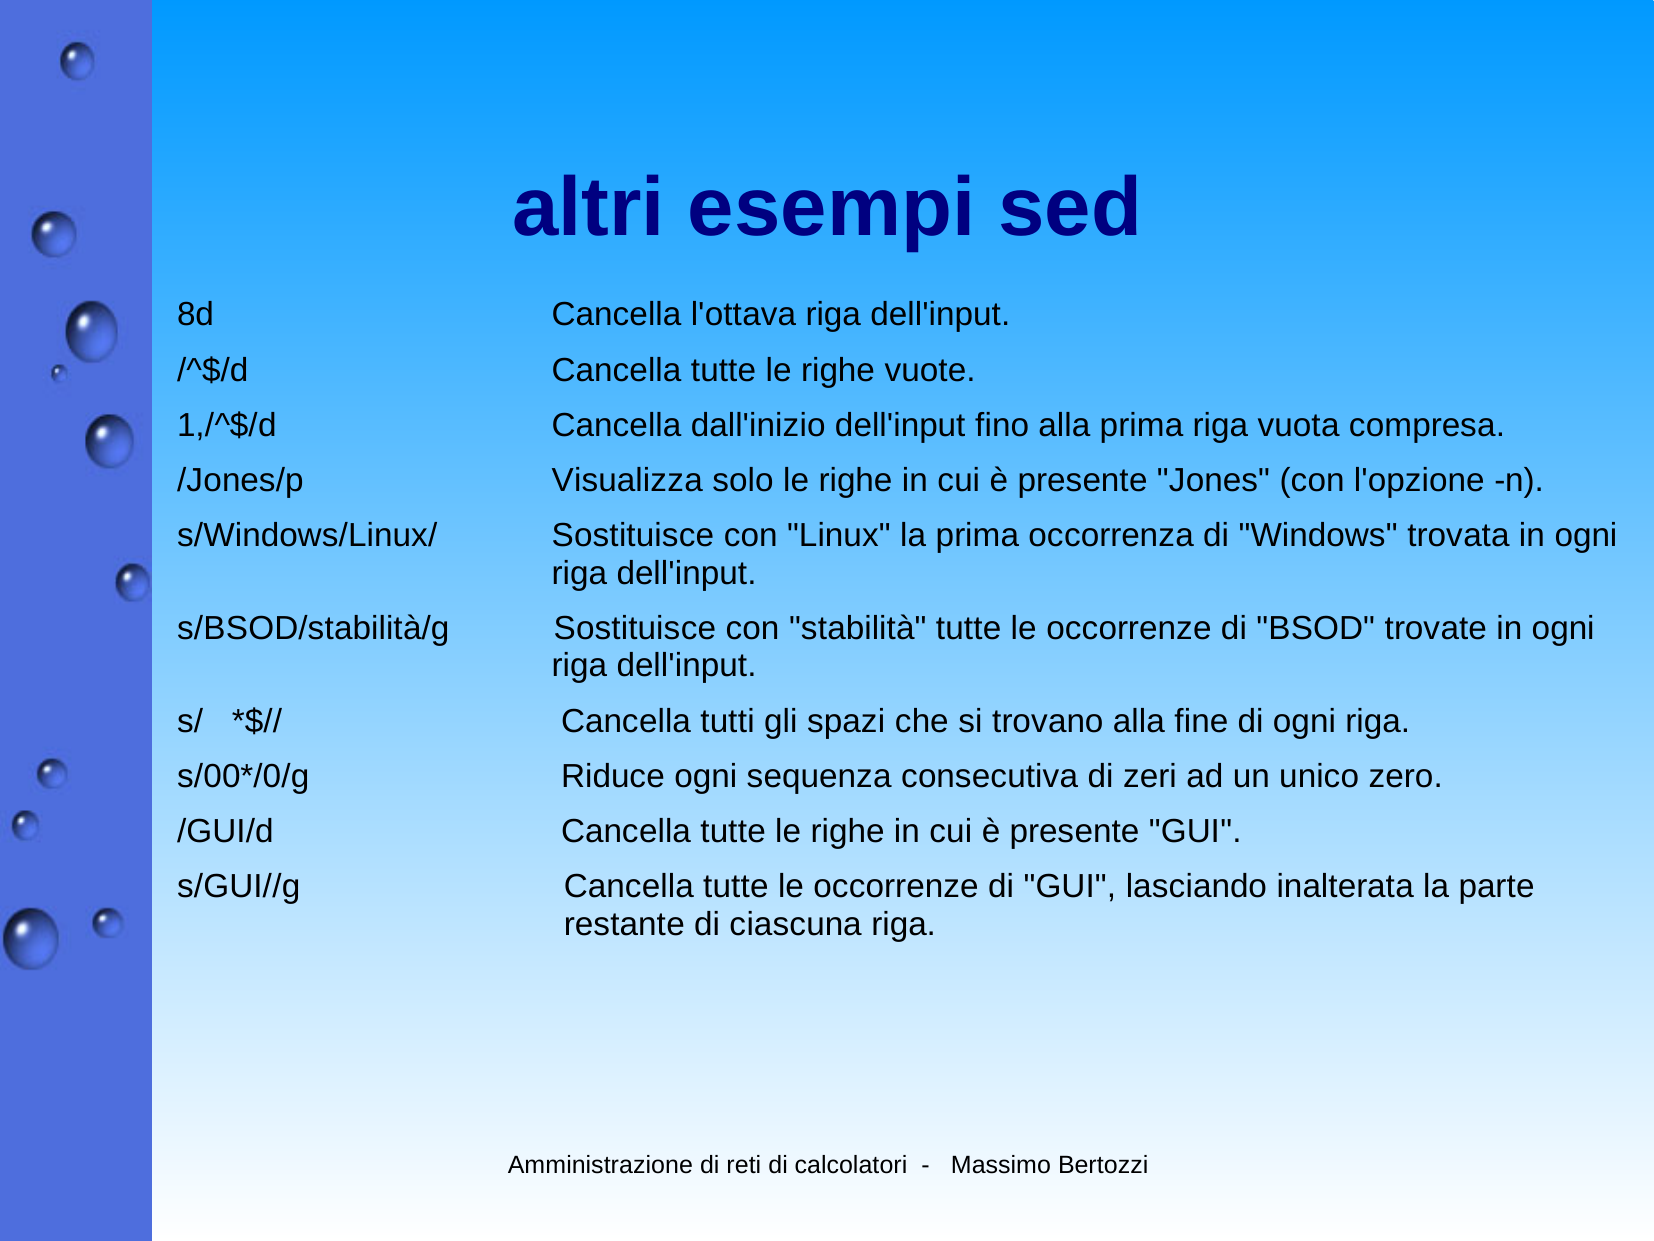

# altri esempi sed
8d 			Cancella l'ottava riga dell'input.
/^$/d 			Cancella tutte le righe vuote.
1,/^$/d 			Cancella dall'inizio dell'input fino alla prima riga vuota compresa.
/Jones/p 		Visualizza solo le righe in cui è presente "Jones" (con l'opzione -n).
s/Windows/Linux/ 	Sostituisce con "Linux" la prima occorrenza di "Windows" trovata in ogni riga dell'input.
s/BSOD/stabilità/g Sostituisce con "stabilità" tutte le occorrenze di "BSOD" trovate in ogni riga dell'input.
s/ *$// 			 Cancella tutti gli spazi che si trovano alla fine di ogni riga.
s/00*/0/g 		 Riduce ogni sequenza consecutiva di zeri ad un unico zero.
/GUI/d			 Cancella tutte le righe in cui è presente "GUI".
s/GUI//g 		Cancella tutte le occorrenze di "GUI", lasciando inalterata la parte restante di ciascuna riga.